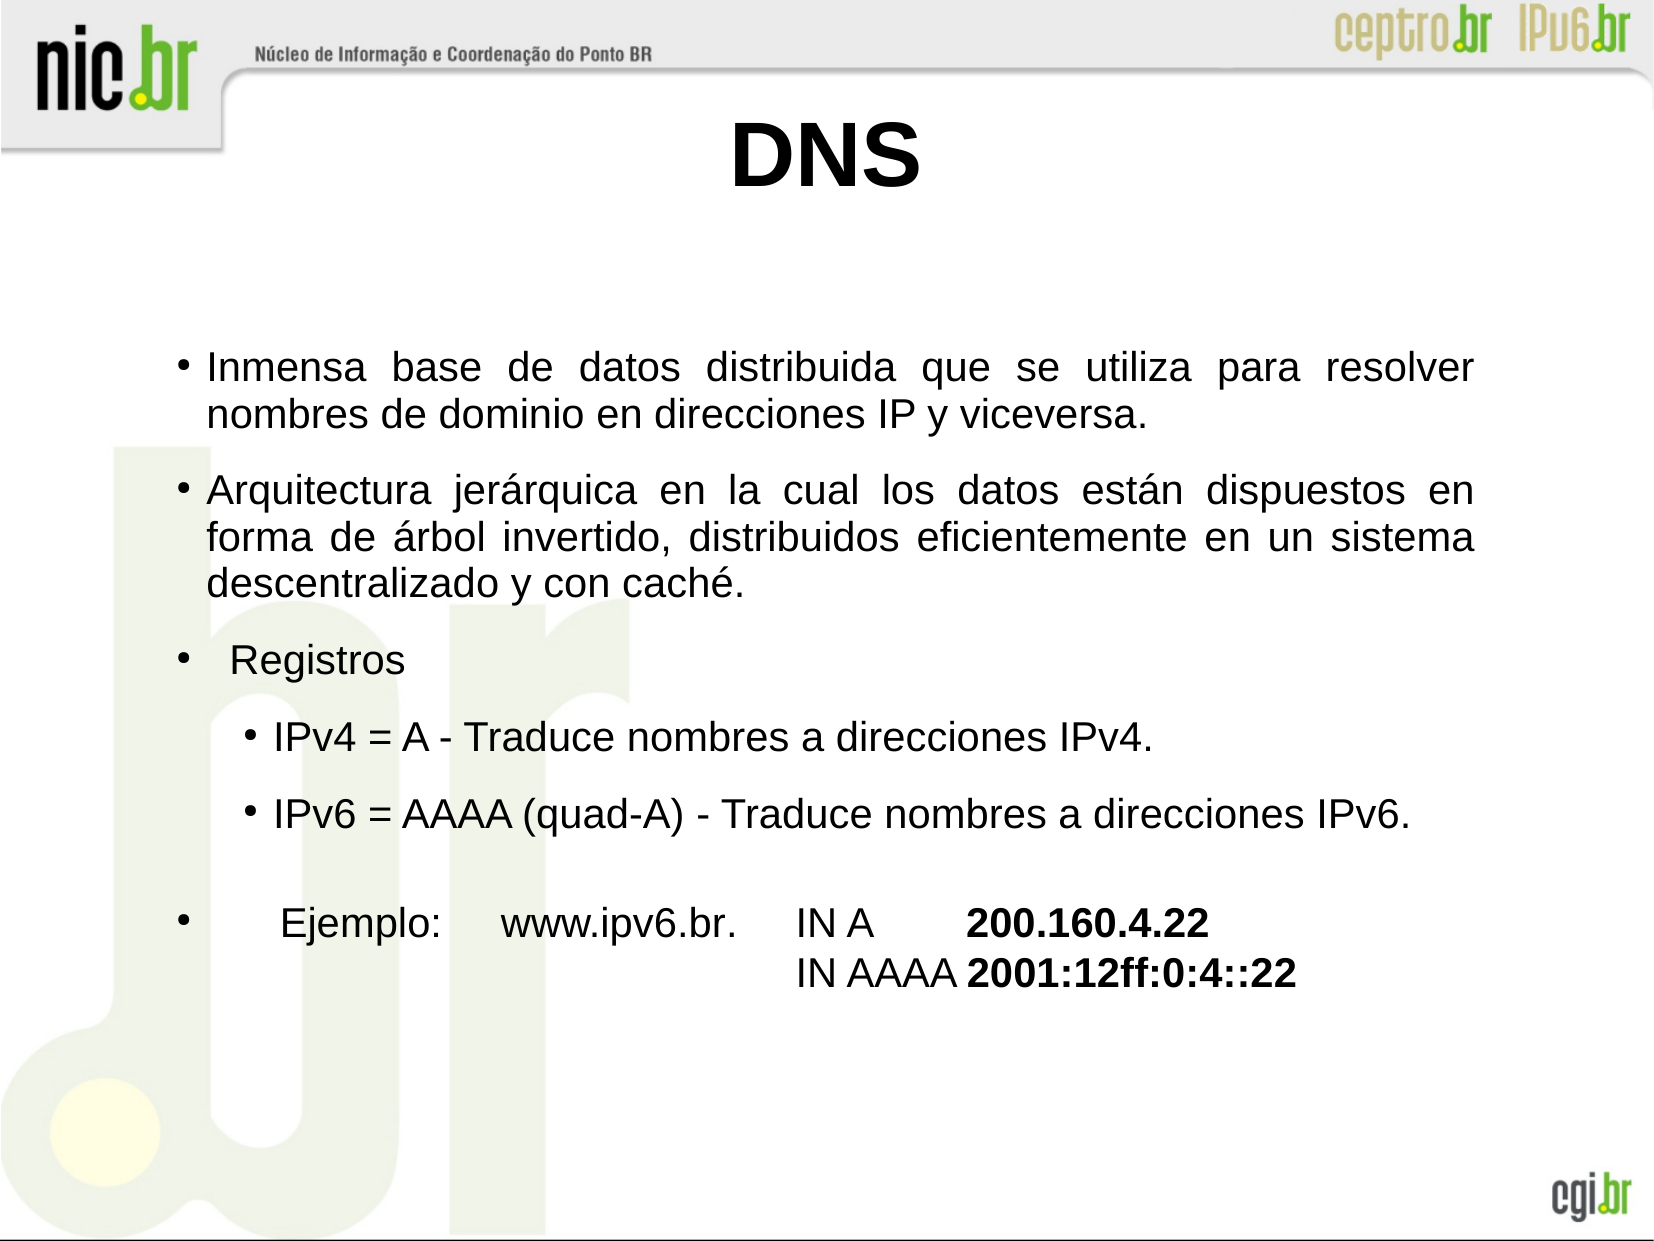

DNS
Inmensa base de datos distribuida que se utiliza para resolver nombres de dominio en direcciones IP y viceversa.
Arquitectura jerárquica en la cual los datos están dispuestos en forma de árbol invertido, distribuidos eficientemente en un sistema descentralizado y con caché.
 Registros
IPv4 = A - Traduce nombres a direcciones IPv4.
IPv6 = AAAA (quad-A) - Traduce nombres a direcciones IPv6.
 	Ejemplo:	www.ipv6.br. 	IN A 	 200.160.4.22												IN AAAA 2001:12ff:0:4::22